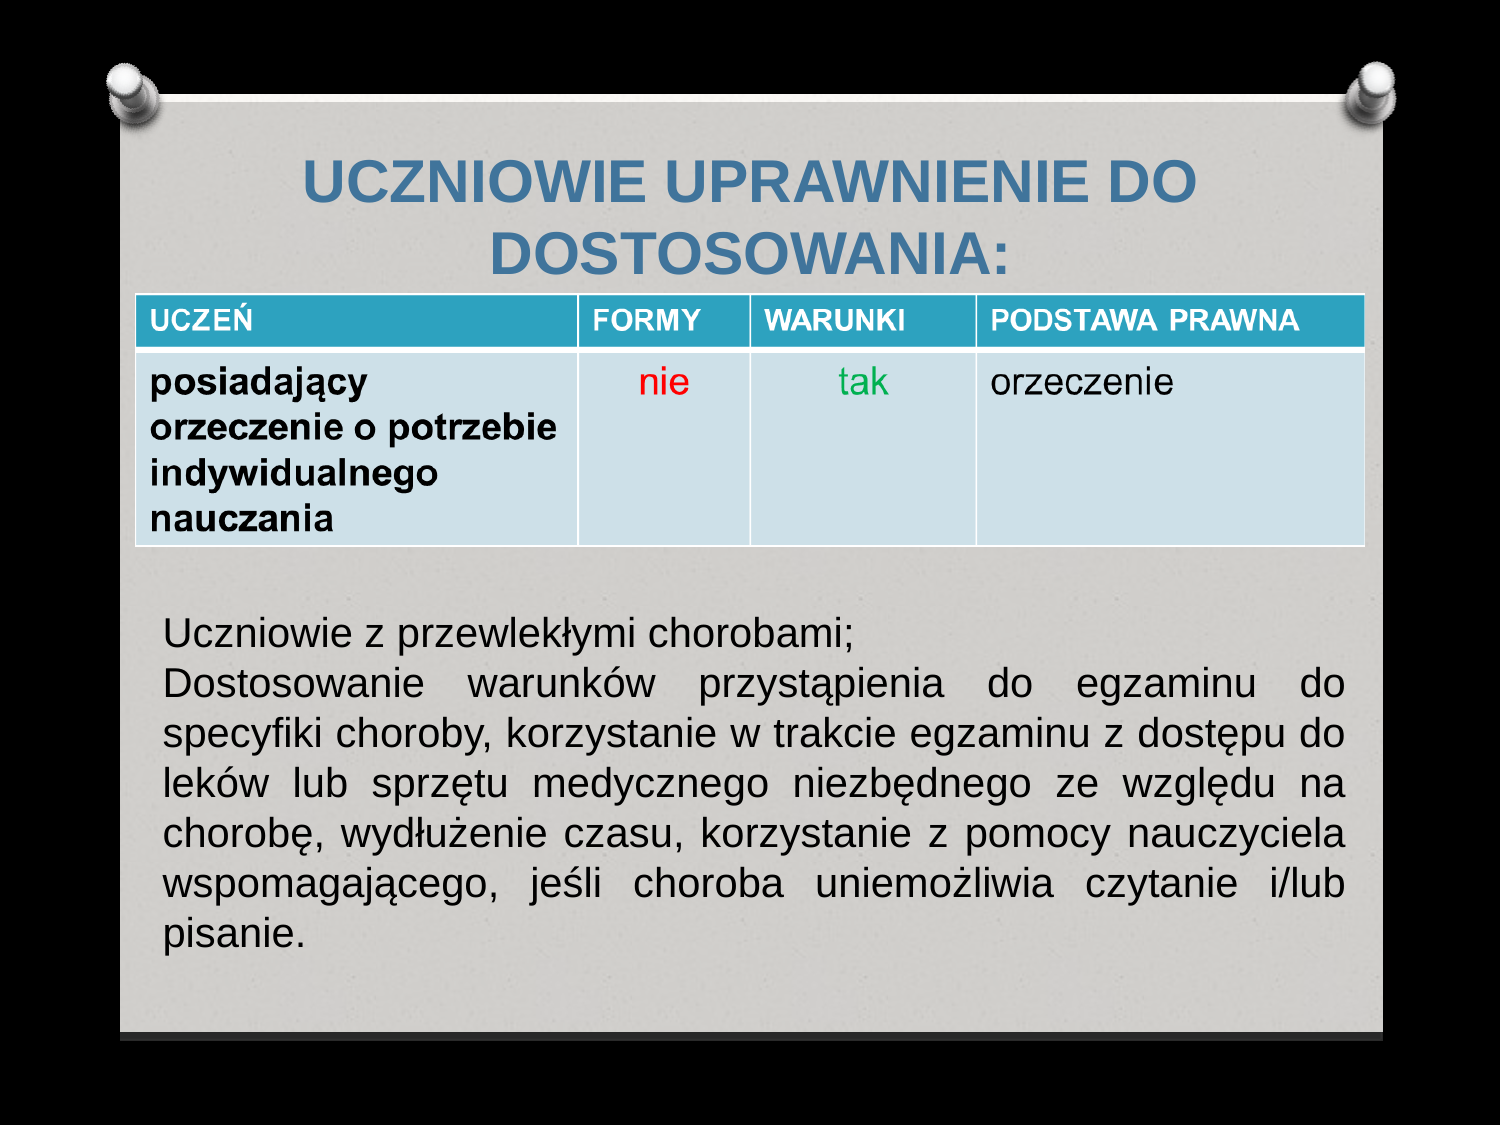

# UCZNIOWIE UPRAWNIENIE DO DOSTOSOWANIA:
Uczniowie z przewlekłymi chorobami;
Dostosowanie warunków przystąpienia do egzaminu do specyfiki choroby, korzystanie w trakcie egzaminu z dostępu do leków lub sprzętu medycznego niezbędnego ze względu na chorobę, wydłużenie czasu, korzystanie z pomocy nauczyciela wspomagającego, jeśli choroba uniemożliwia czytanie i/lub pisanie.